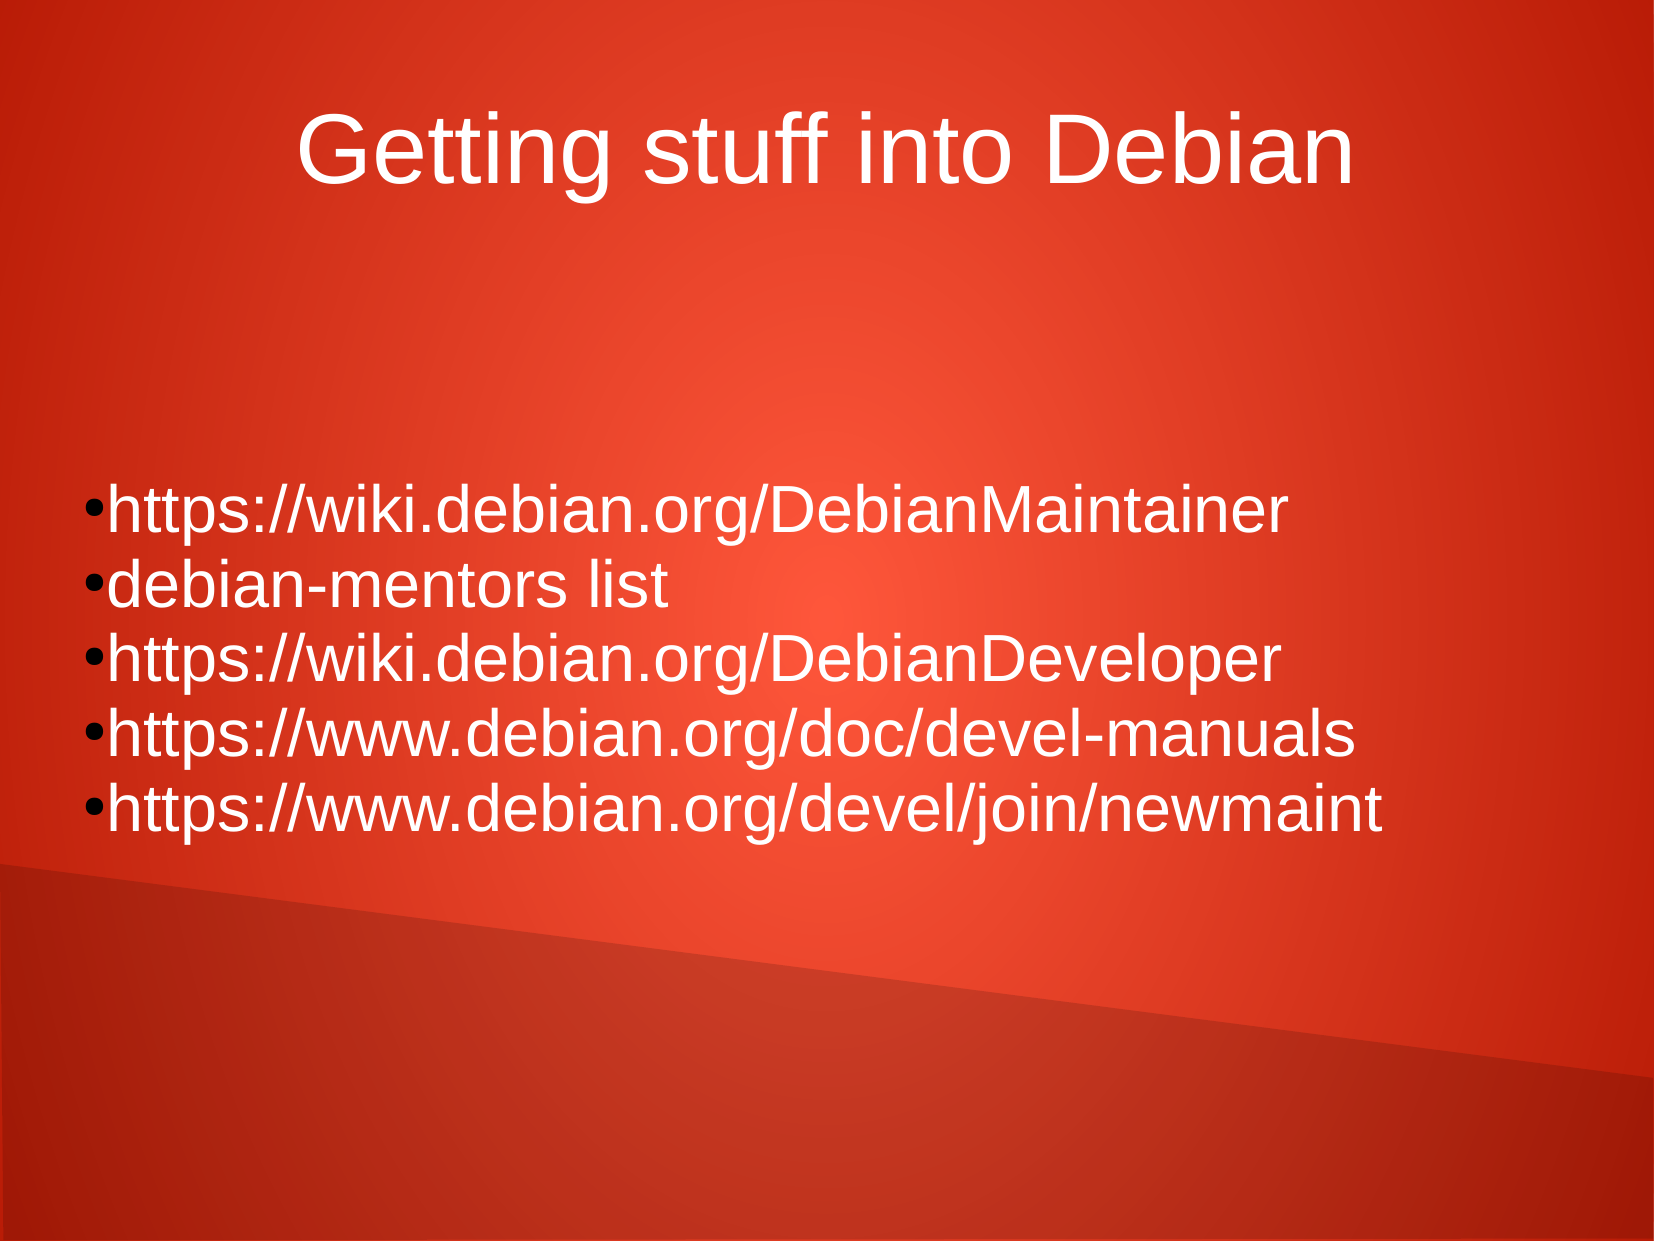

# Getting stuff into Debian
https://wiki.debian.org/DebianMaintainer
debian-mentors list
https://wiki.debian.org/DebianDeveloper
https://www.debian.org/doc/devel-manuals
https://www.debian.org/devel/join/newmaint